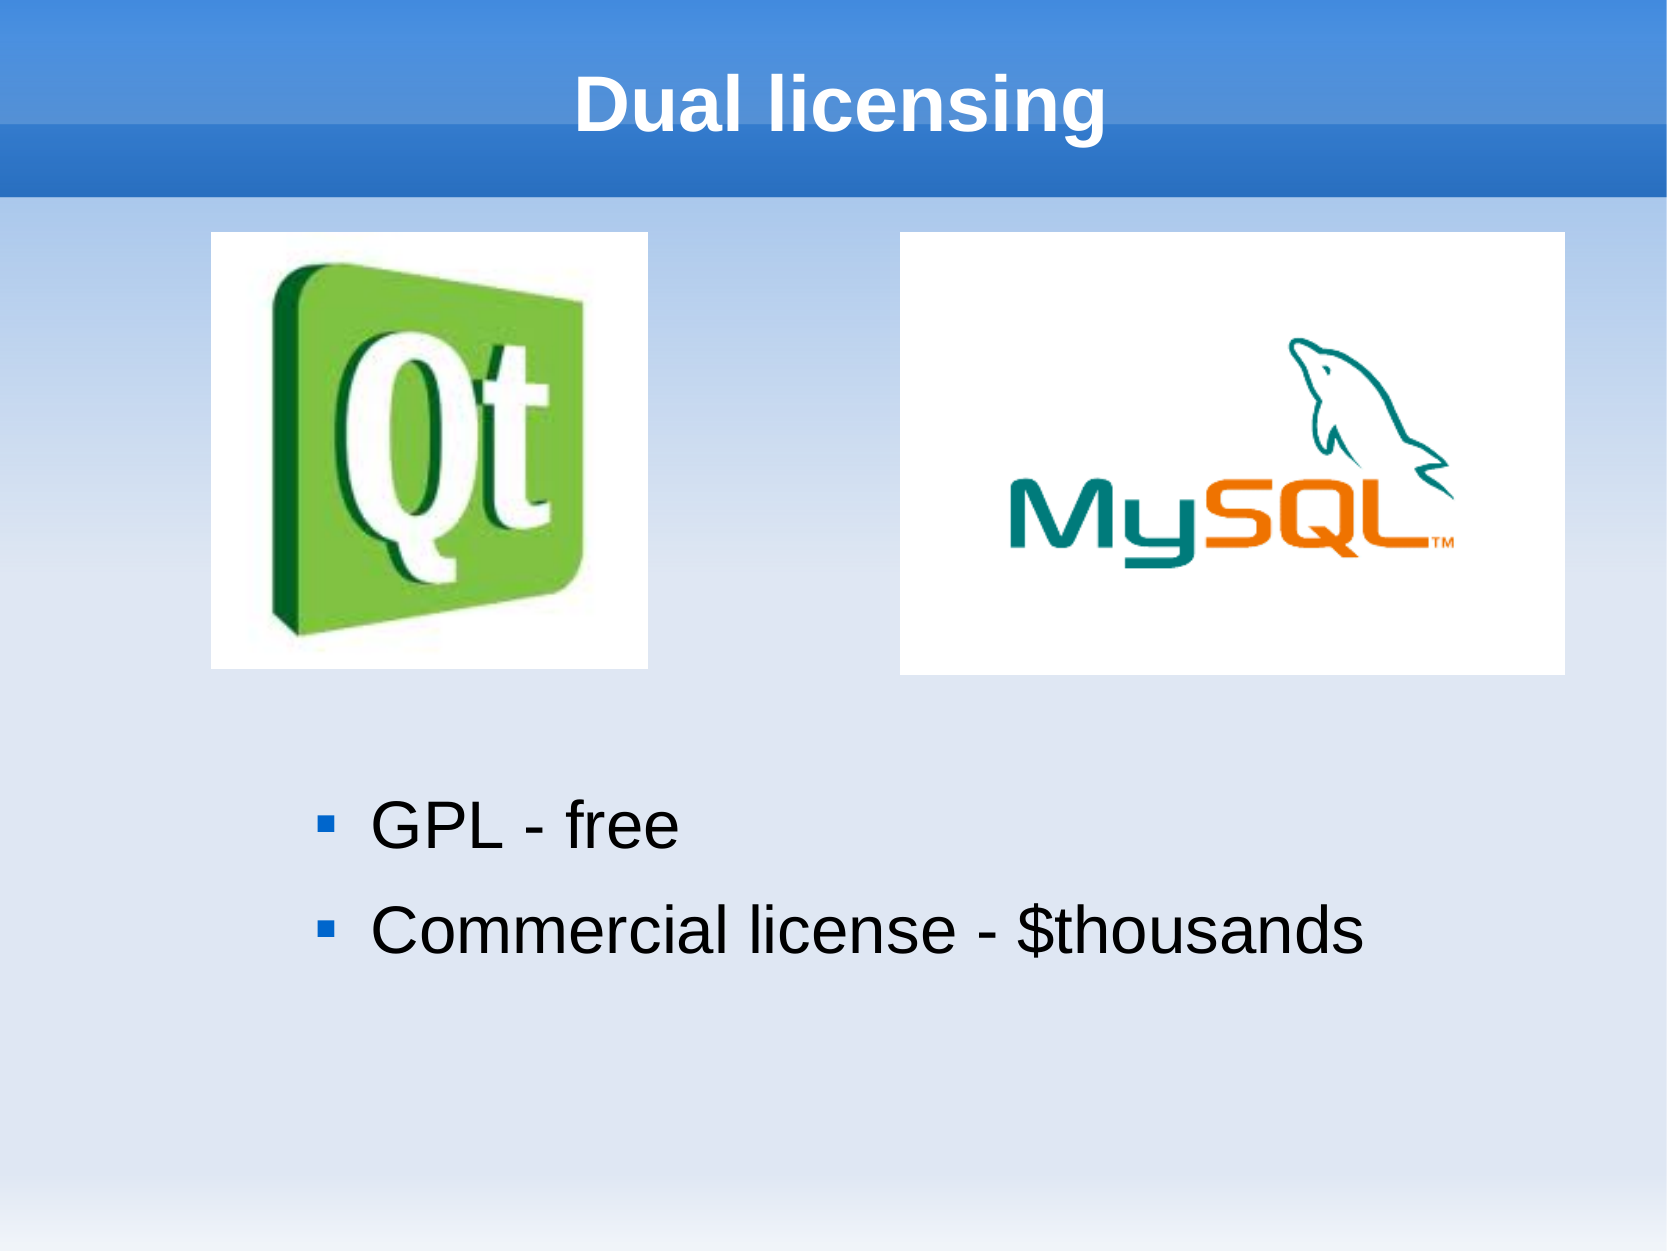

# Dual licensing
GPL - free
Commercial license - $thousands